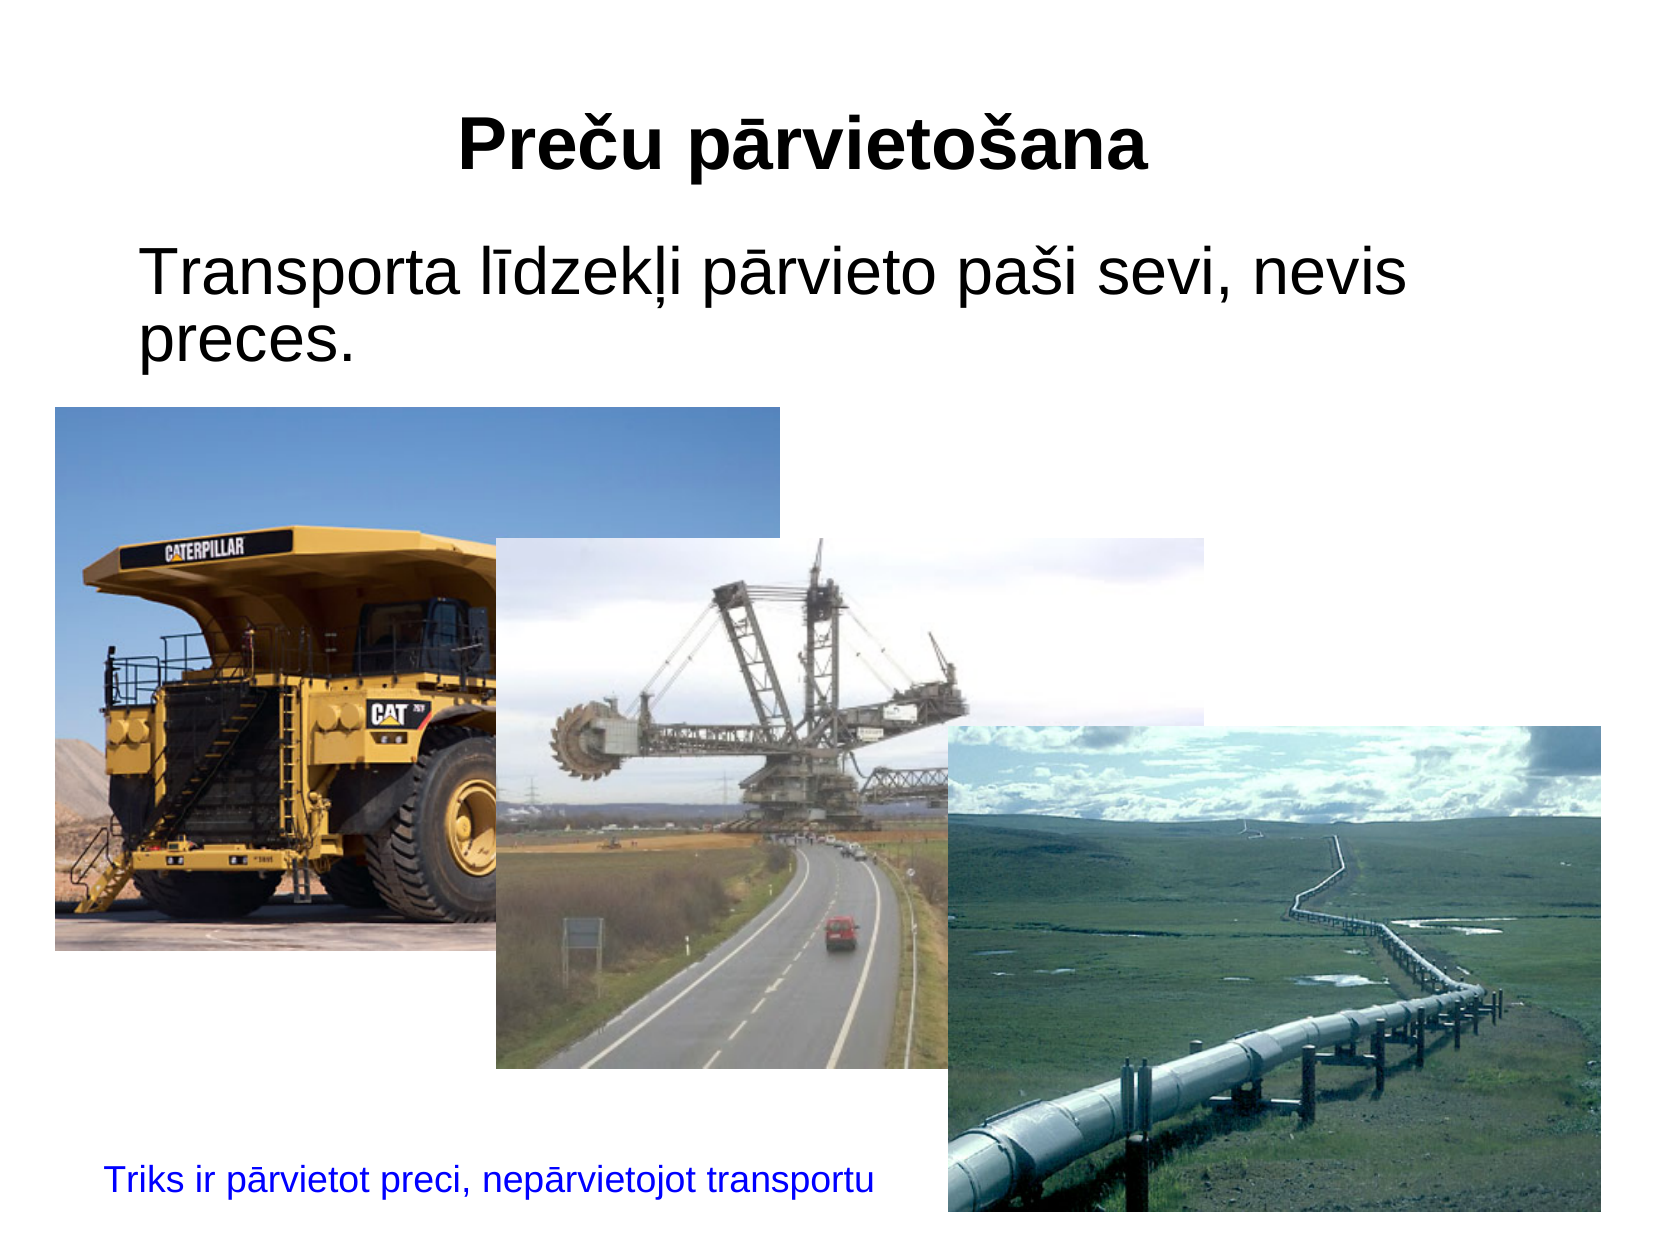

# Preču pārvietošana
Transporta līdzekļi pārvieto paši sevi, nevis preces.
Triks ir pārvietot preci, nepārvietojot transportu